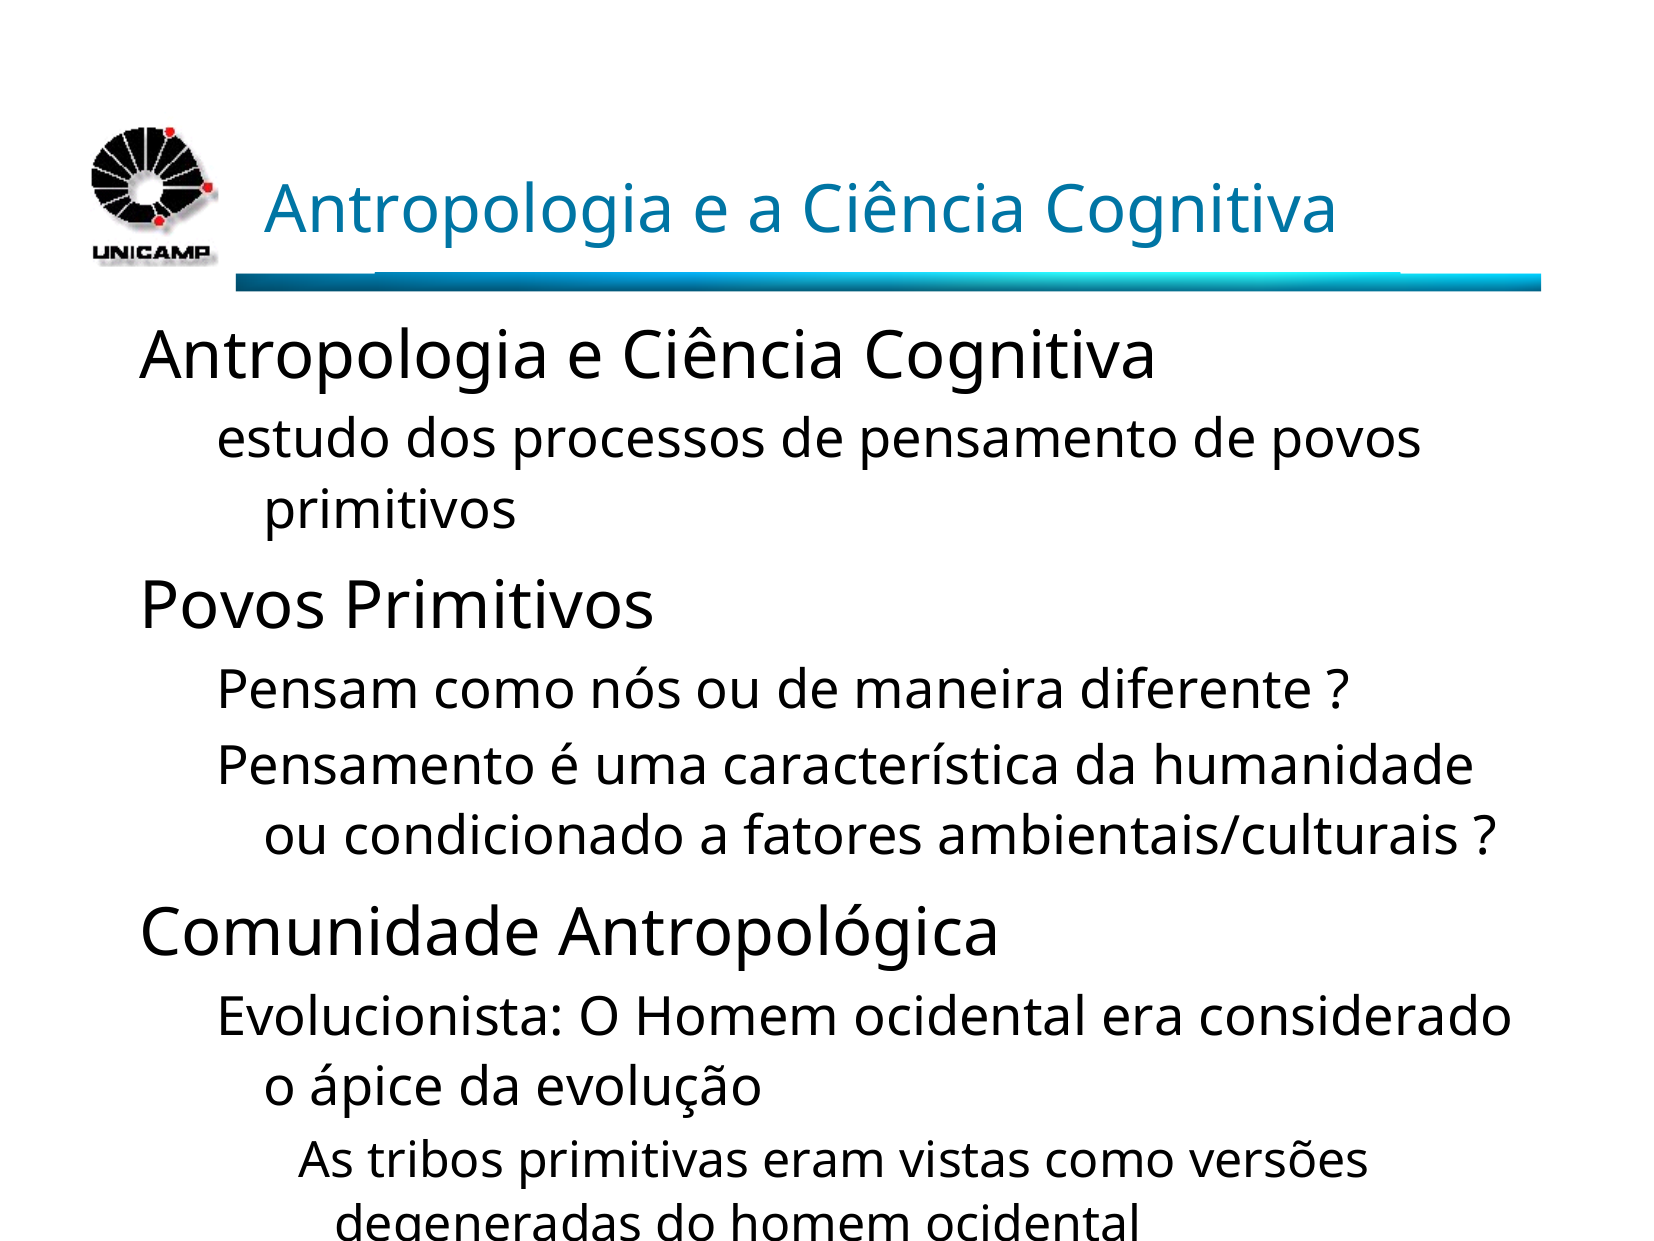

# Antropologia e a Ciência Cognitiva
Antropologia e Ciência Cognitiva
estudo dos processos de pensamento de povos primitivos
Povos Primitivos
Pensam como nós ou de maneira diferente ?
Pensamento é uma característica da humanidade ou condicionado a fatores ambientais/culturais ?
Comunidade Antropológica
Evolucionista: O Homem ocidental era considerado o ápice da evolução
As tribos primitivas eram vistas como versões degeneradas do homem ocidental